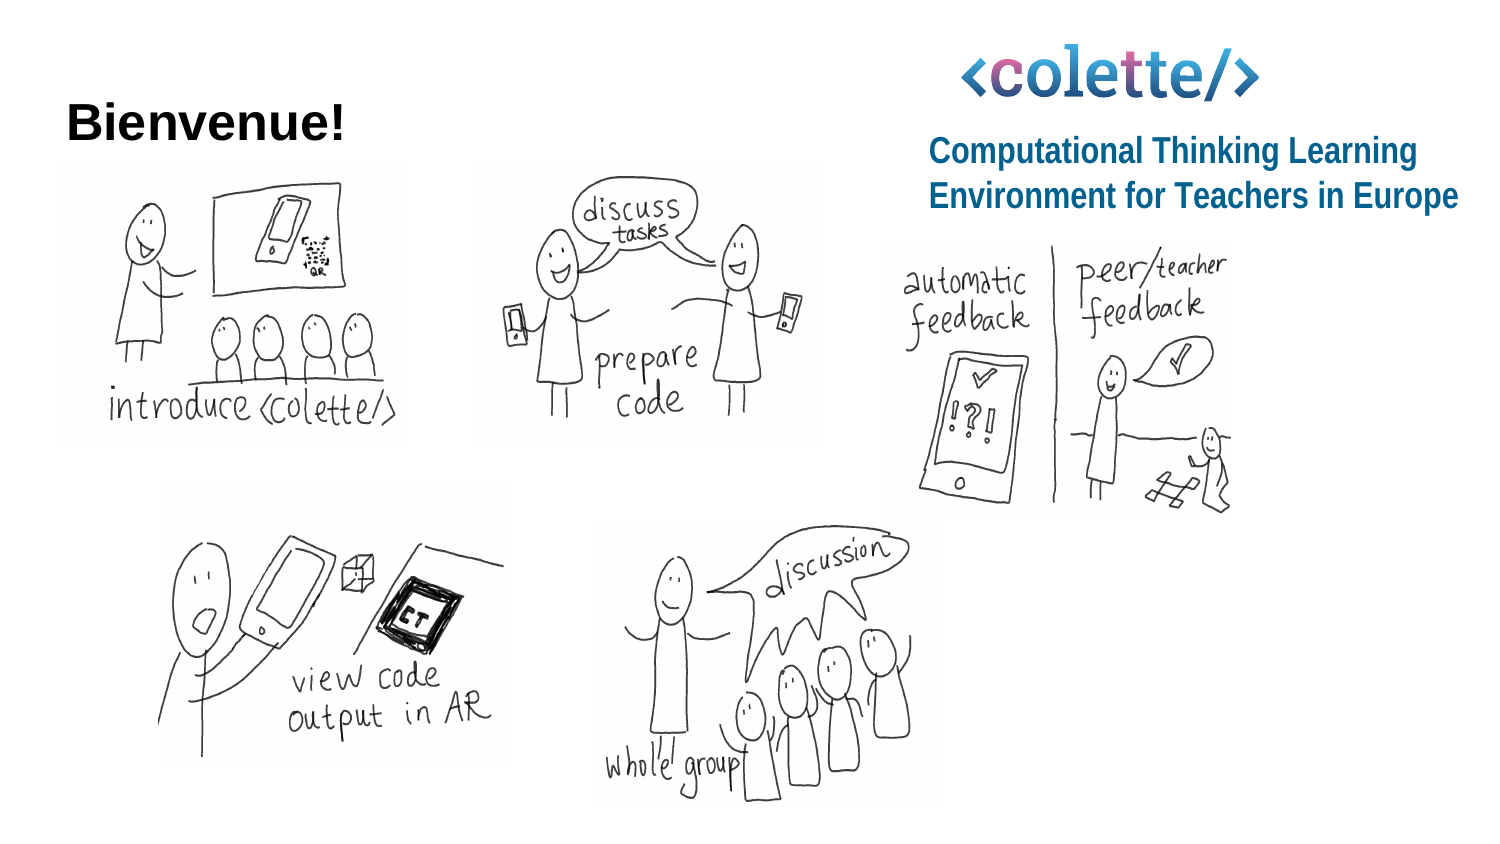

# Bienvenue!
Computational Thinking Learning Environment for Teachers in Europe